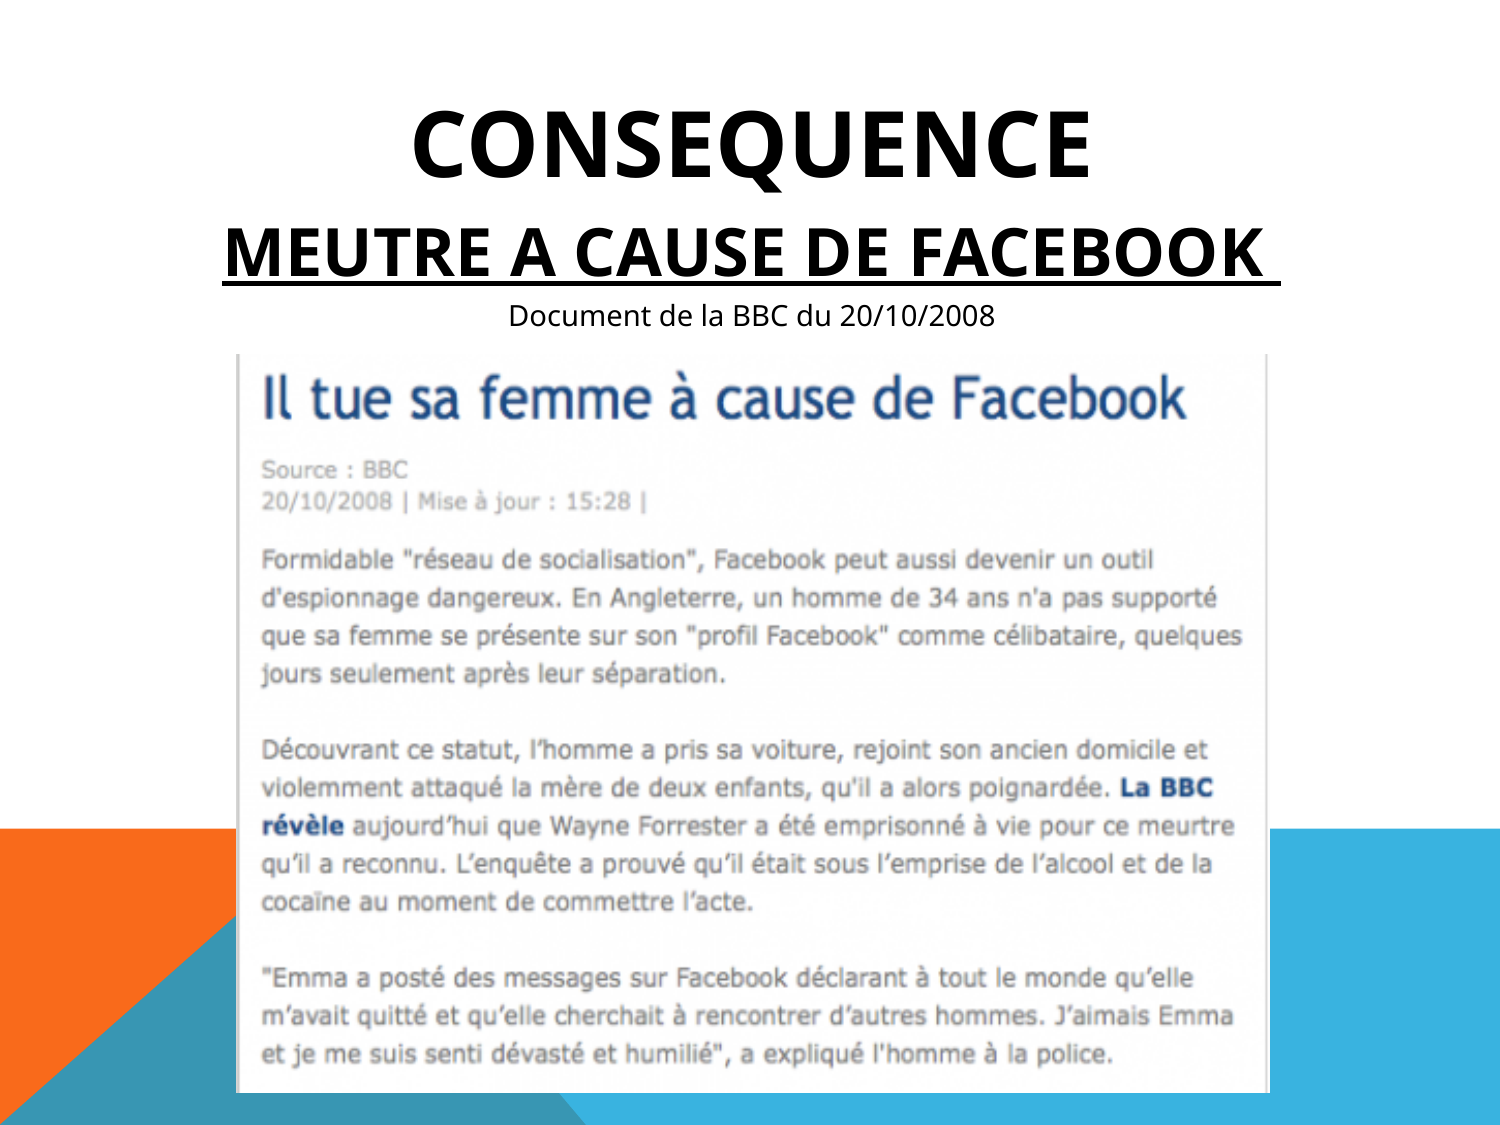

# CONSEQUENCE MEUTRE A CAUSE DE FACEBOOK Document de la BBC du 20/10/2008